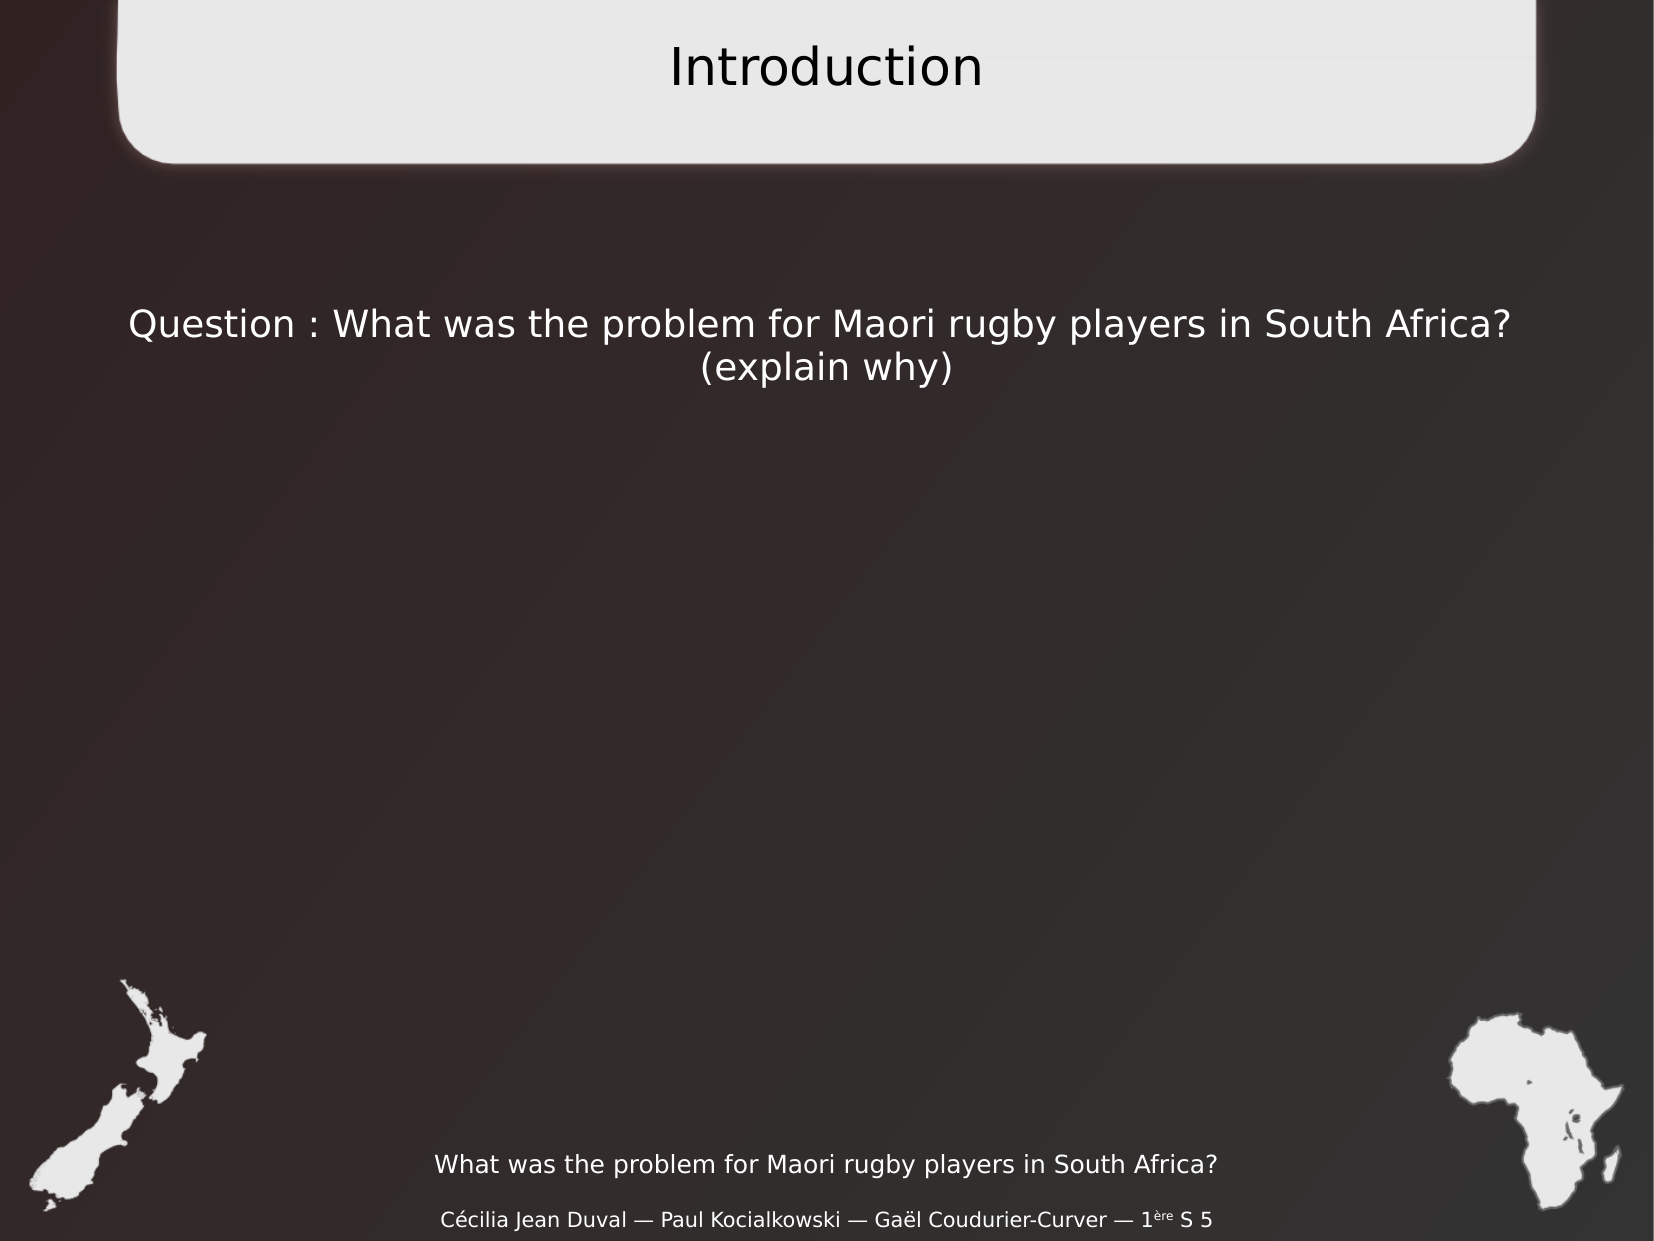

Introduction
Question : What was the problem for Maori rugby players in South Africa?
(explain why)
What was the problem for Maori rugby players in South Africa?
Cécilia Jean Duval — Paul Kocialkowski — Gaël Coudurier-Curver — 1ère S 5